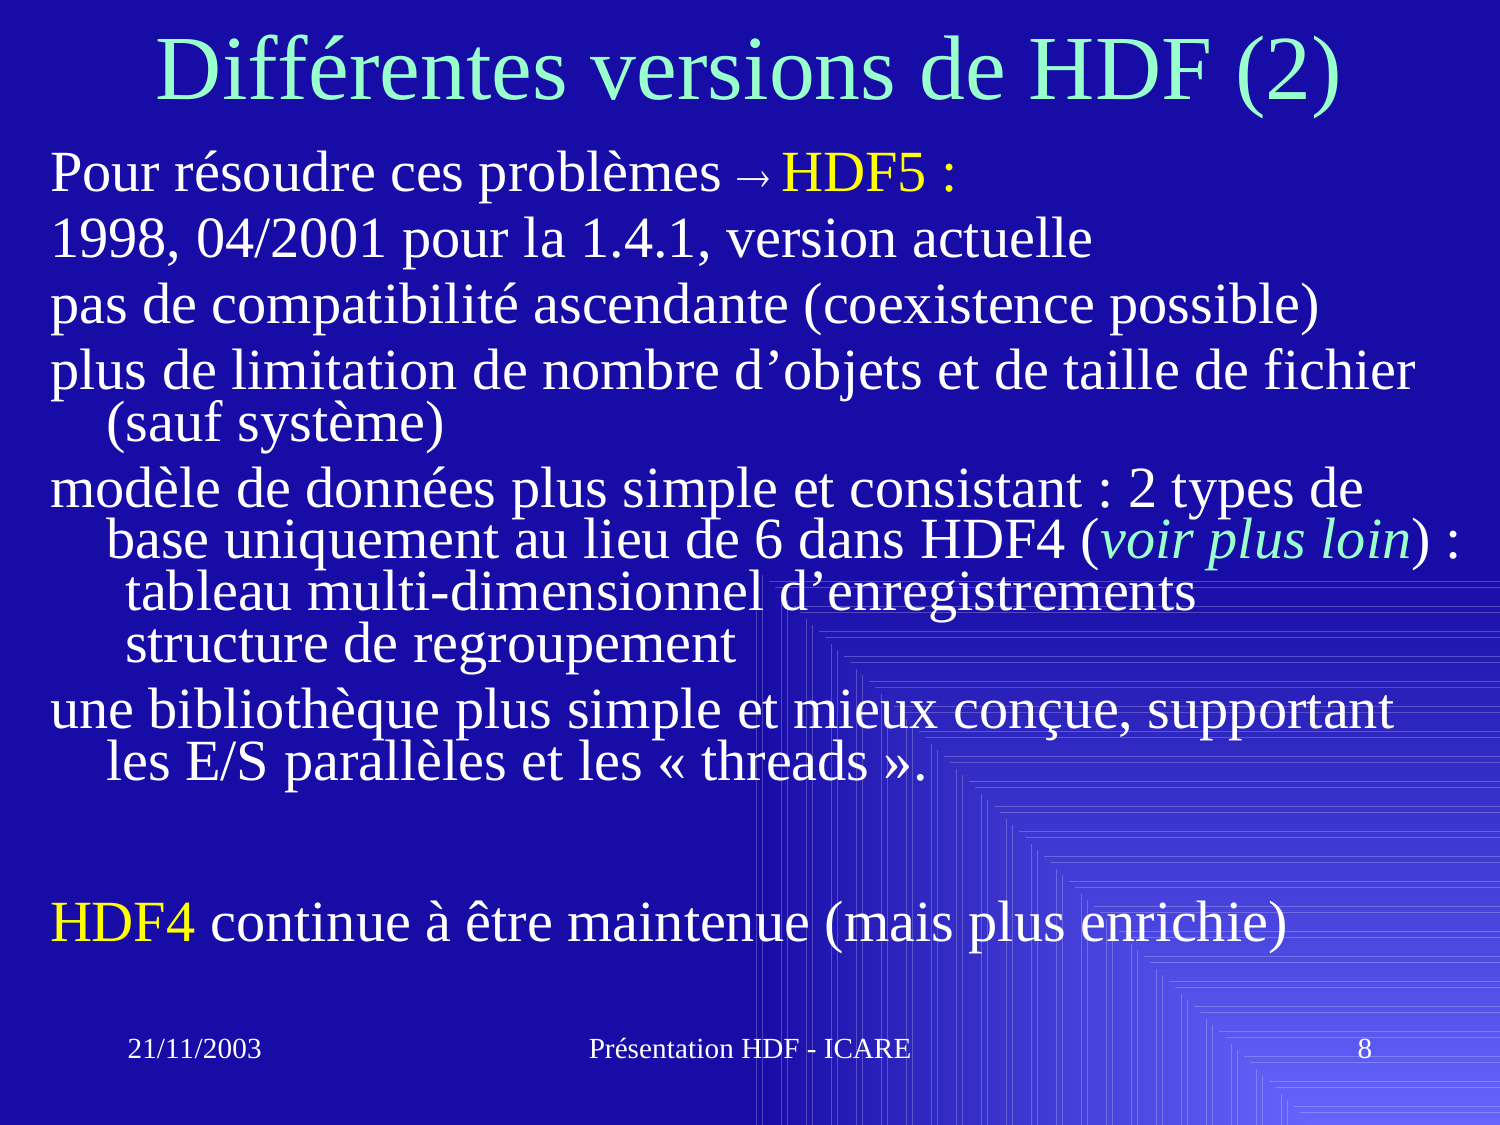

# Différentes versions de HDF (2)
Pour résoudre ces problèmes  HDF5 :
1998, 04/2001 pour la 1.4.1, version actuelle
pas de compatibilité ascendante (coexistence possible)
plus de limitation de nombre d’objets et de taille de fichier (sauf système)
modèle de données plus simple et consistant : 2 types de base uniquement au lieu de 6 dans HDF4 (voir plus loin) :
tableau multi-dimensionnel d’enregistrements
structure de regroupement
une bibliothèque plus simple et mieux conçue, supportant les E/S parallèles et les « threads ».
HDF4 continue à être maintenue (mais plus enrichie)
21/11/2003
Présentation HDF - ICARE
8